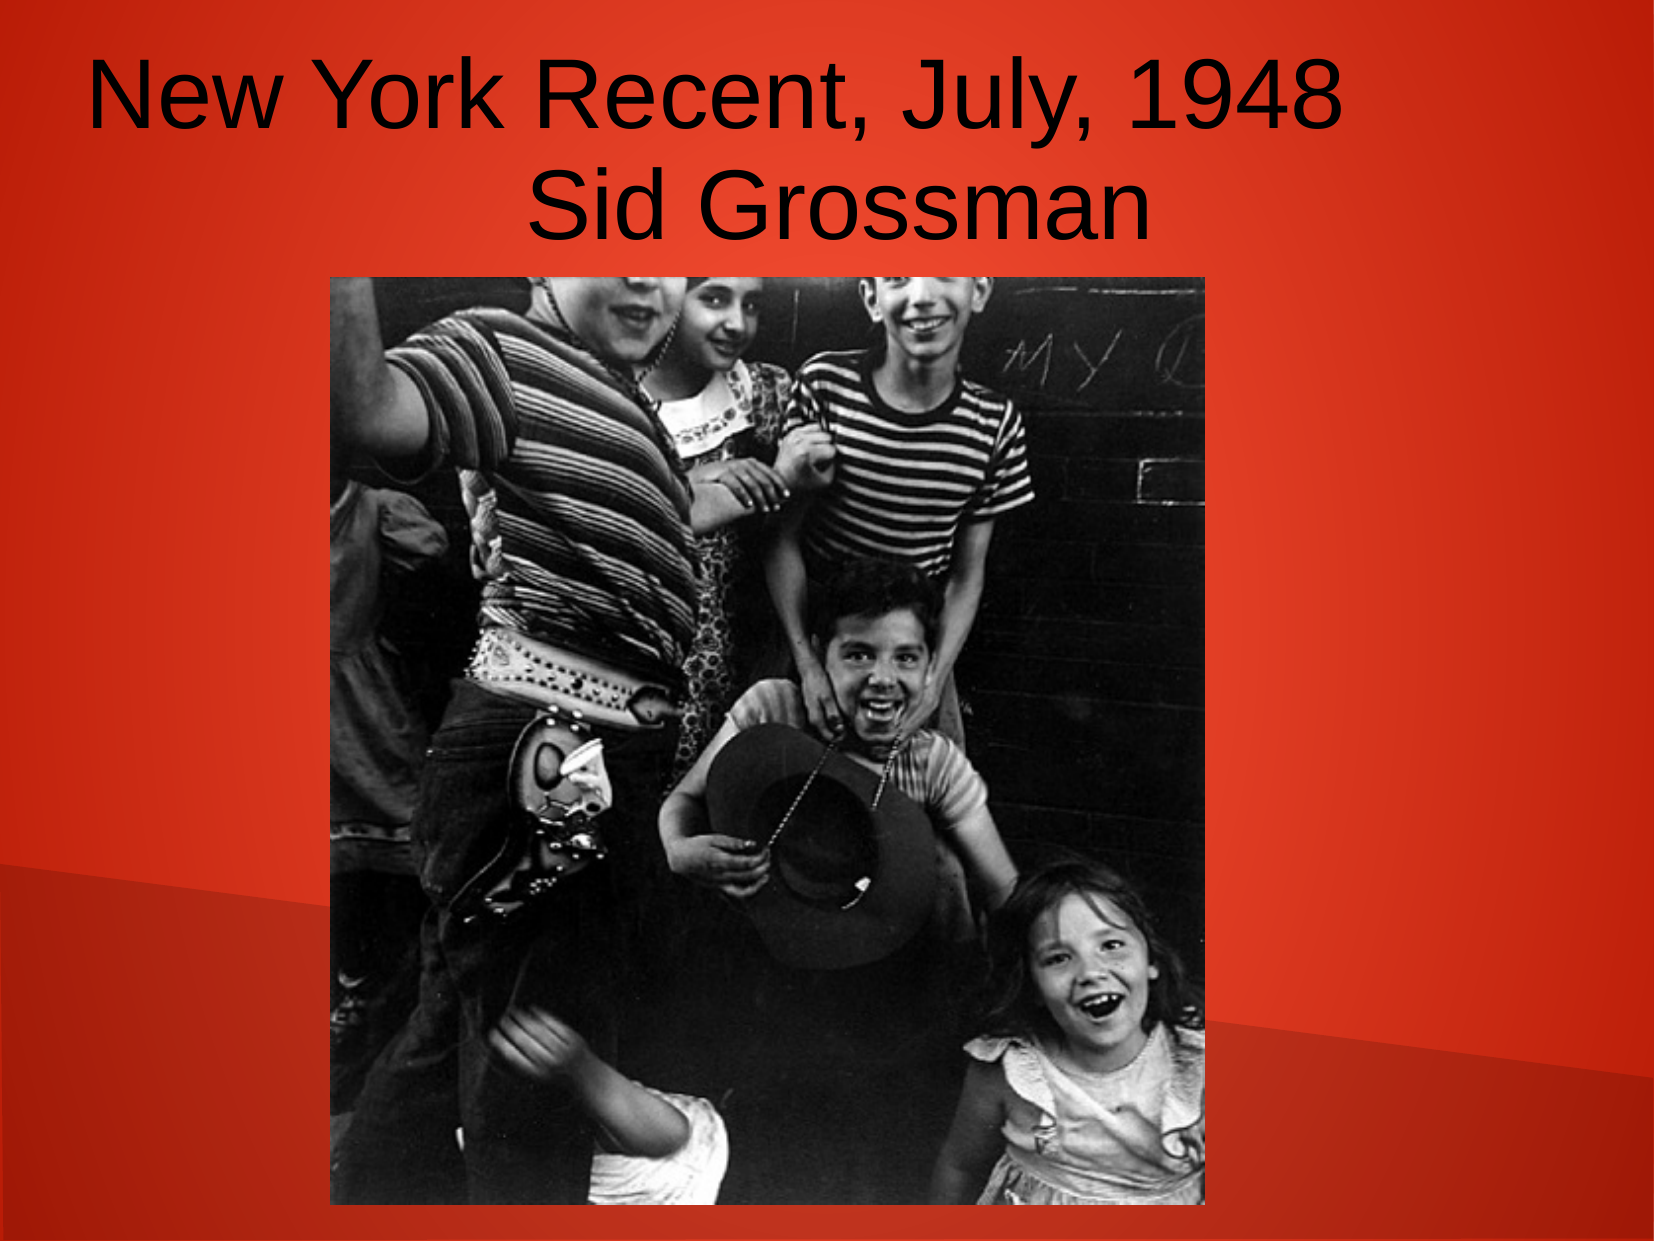

# New York Recent, July, 1948 Sid Grossman